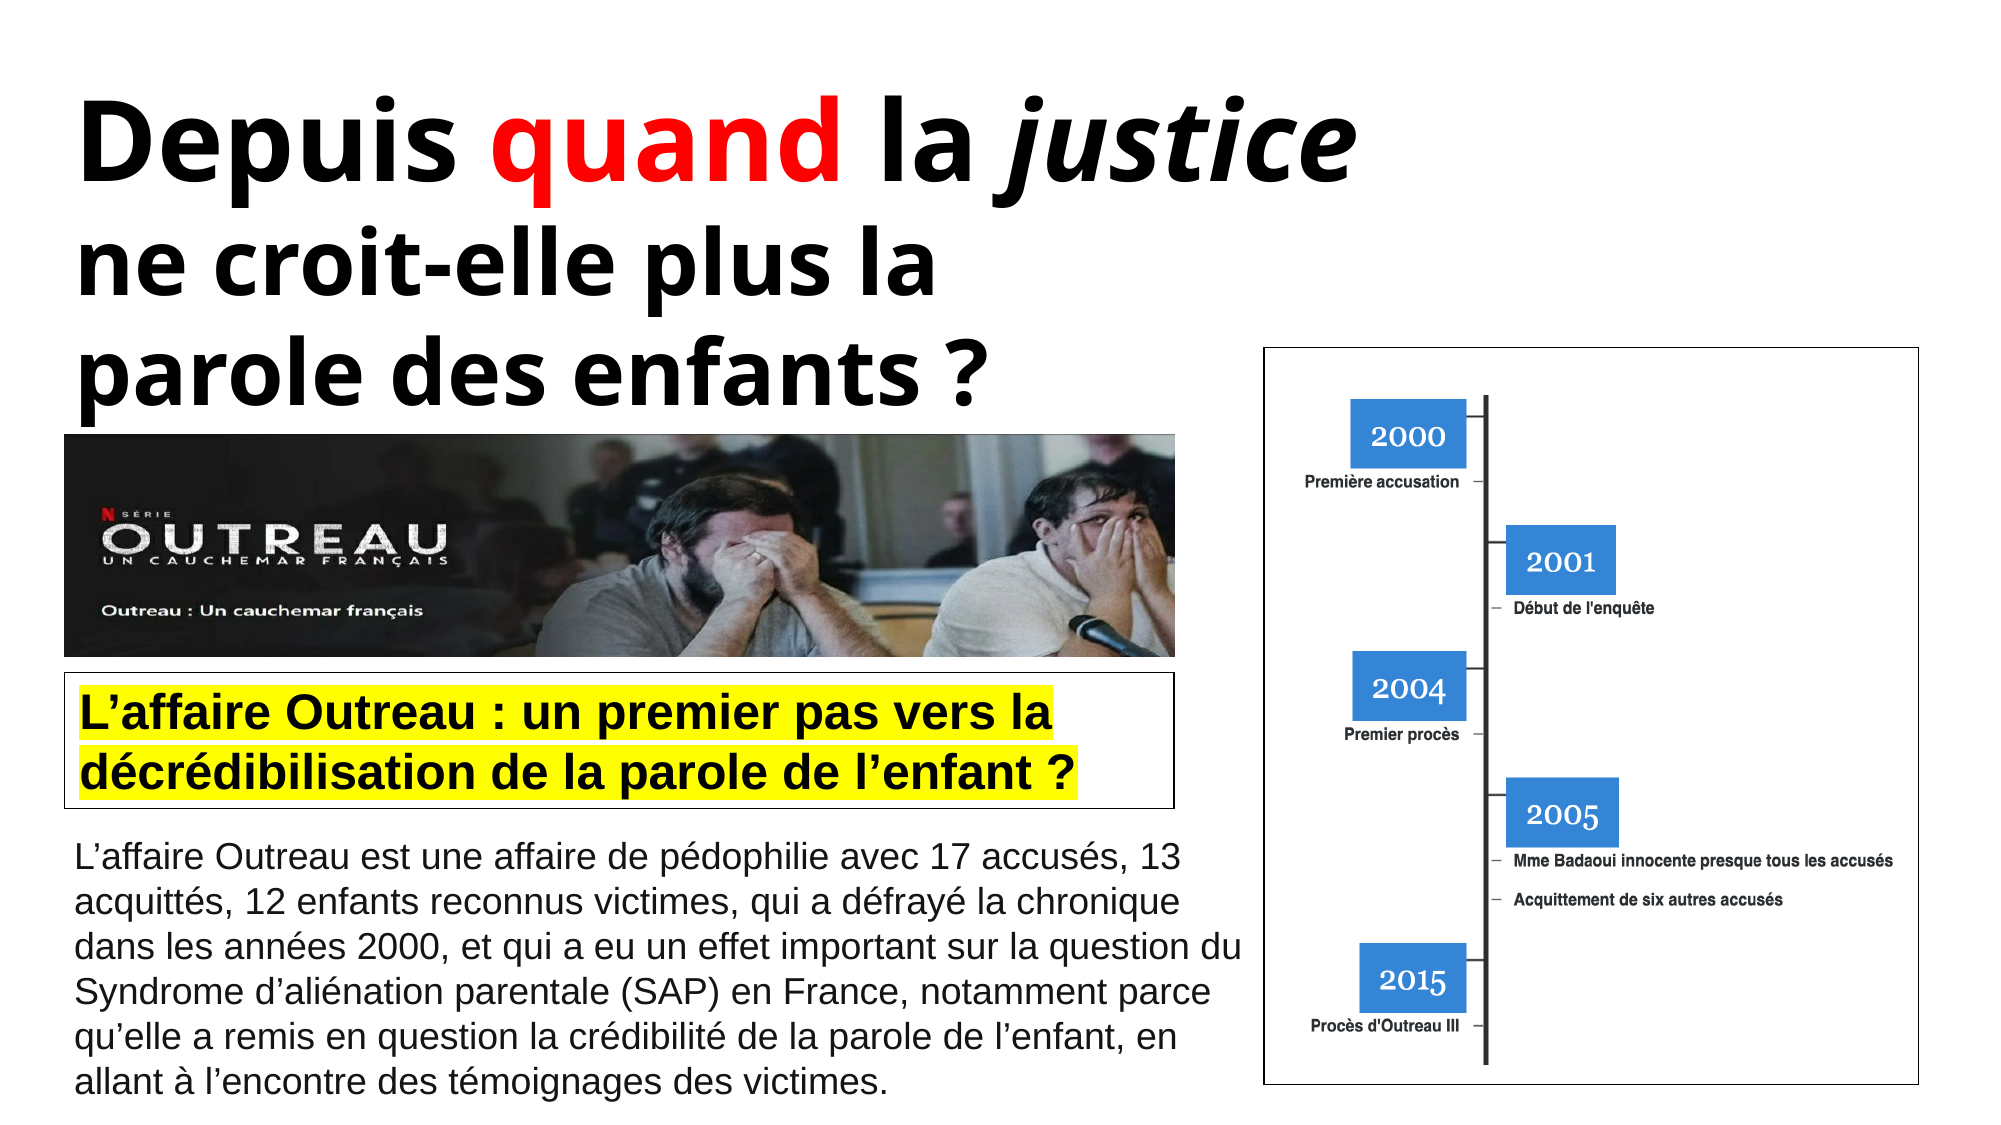

Depuis quand la justice
ne croit-elle plus la
parole des enfants ?
L’affaire Outreau : un premier pas vers la décrédibilisation de la parole de l’enfant ?
L’affaire Outreau est une affaire de pédophilie avec 17 accusés, 13 acquittés, 12 enfants reconnus victimes, qui a défrayé la chronique dans les années 2000, et qui a eu un effet important sur la question du Syndrome d’aliénation parentale (SAP) en France, notamment parce qu’elle a remis en question la crédibilité de la parole de l’enfant, en allant à l’encontre des témoignages des victimes.